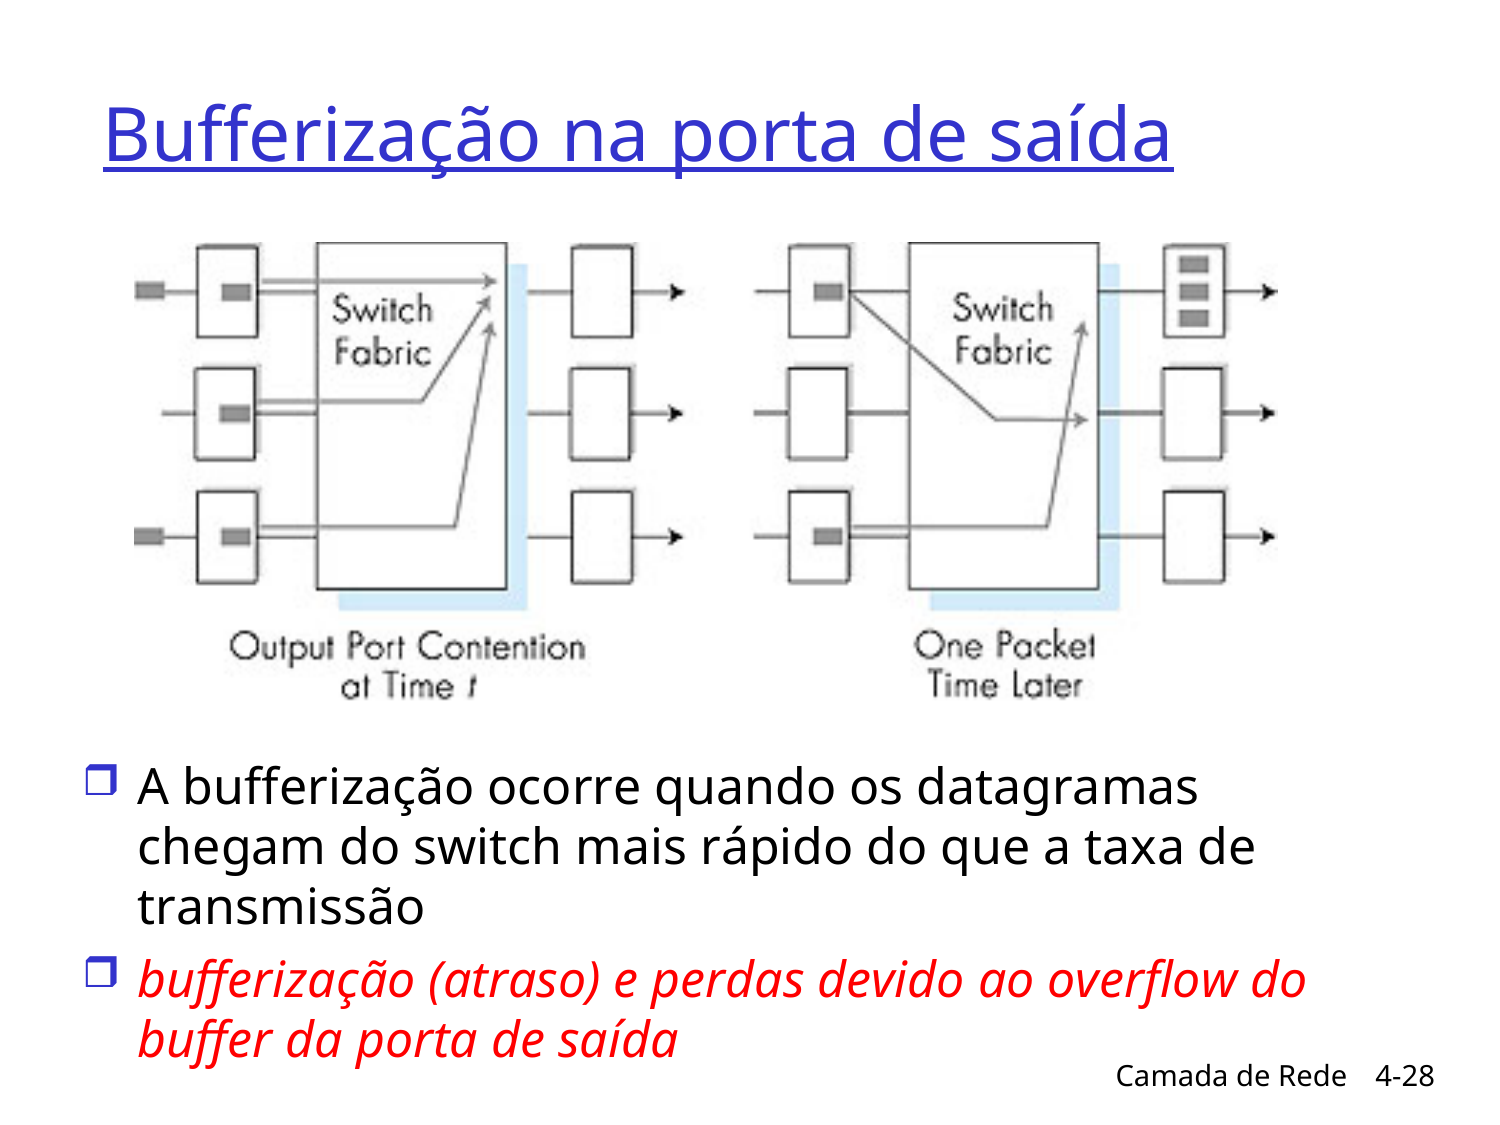

Bufferização na porta de saída
A bufferização ocorre quando os datagramas chegam do switch mais rápido do que a taxa de transmissão
bufferização (atraso) e perdas devido ao overflow do buffer da porta de saída
Camada de Rede